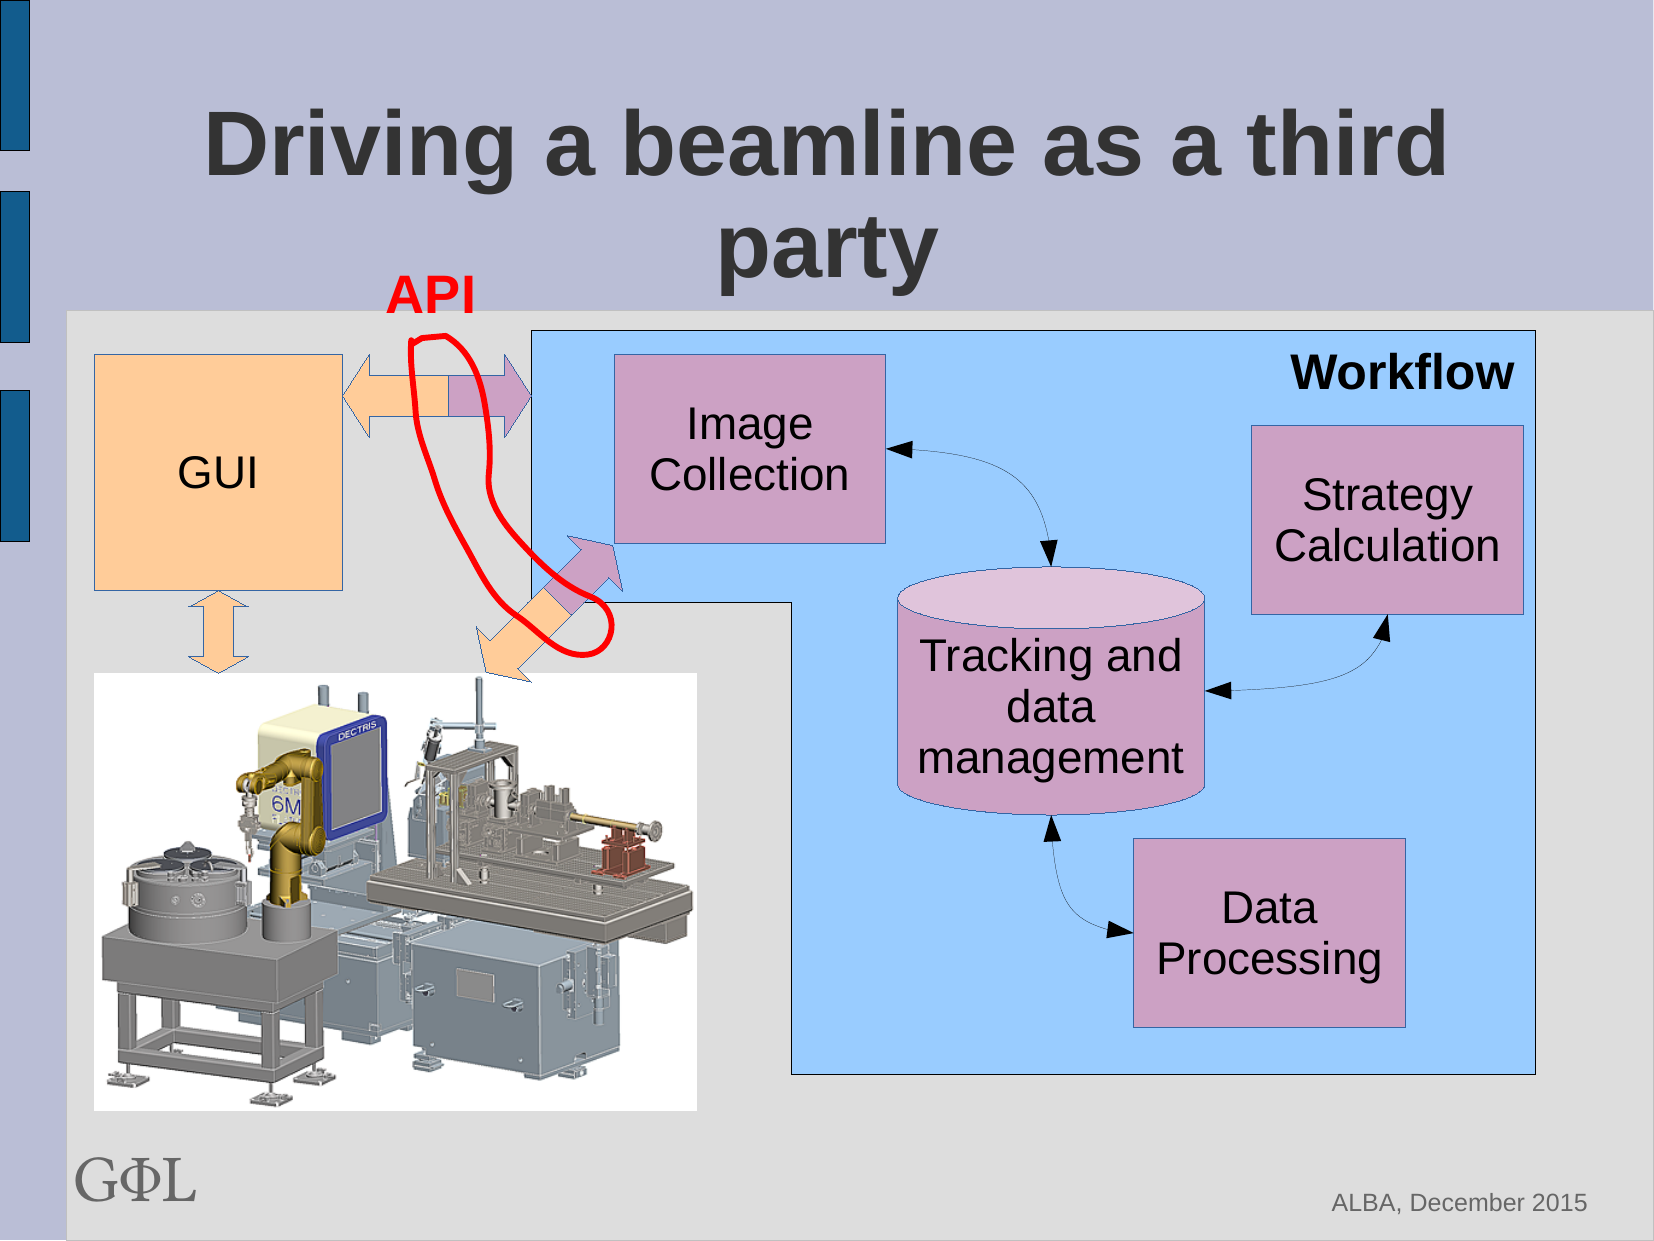

# Driving a beamline as a third party
API
Workflow
GUI
Image Collection
Strategy Calculation
Tracking and data management
Data Processing